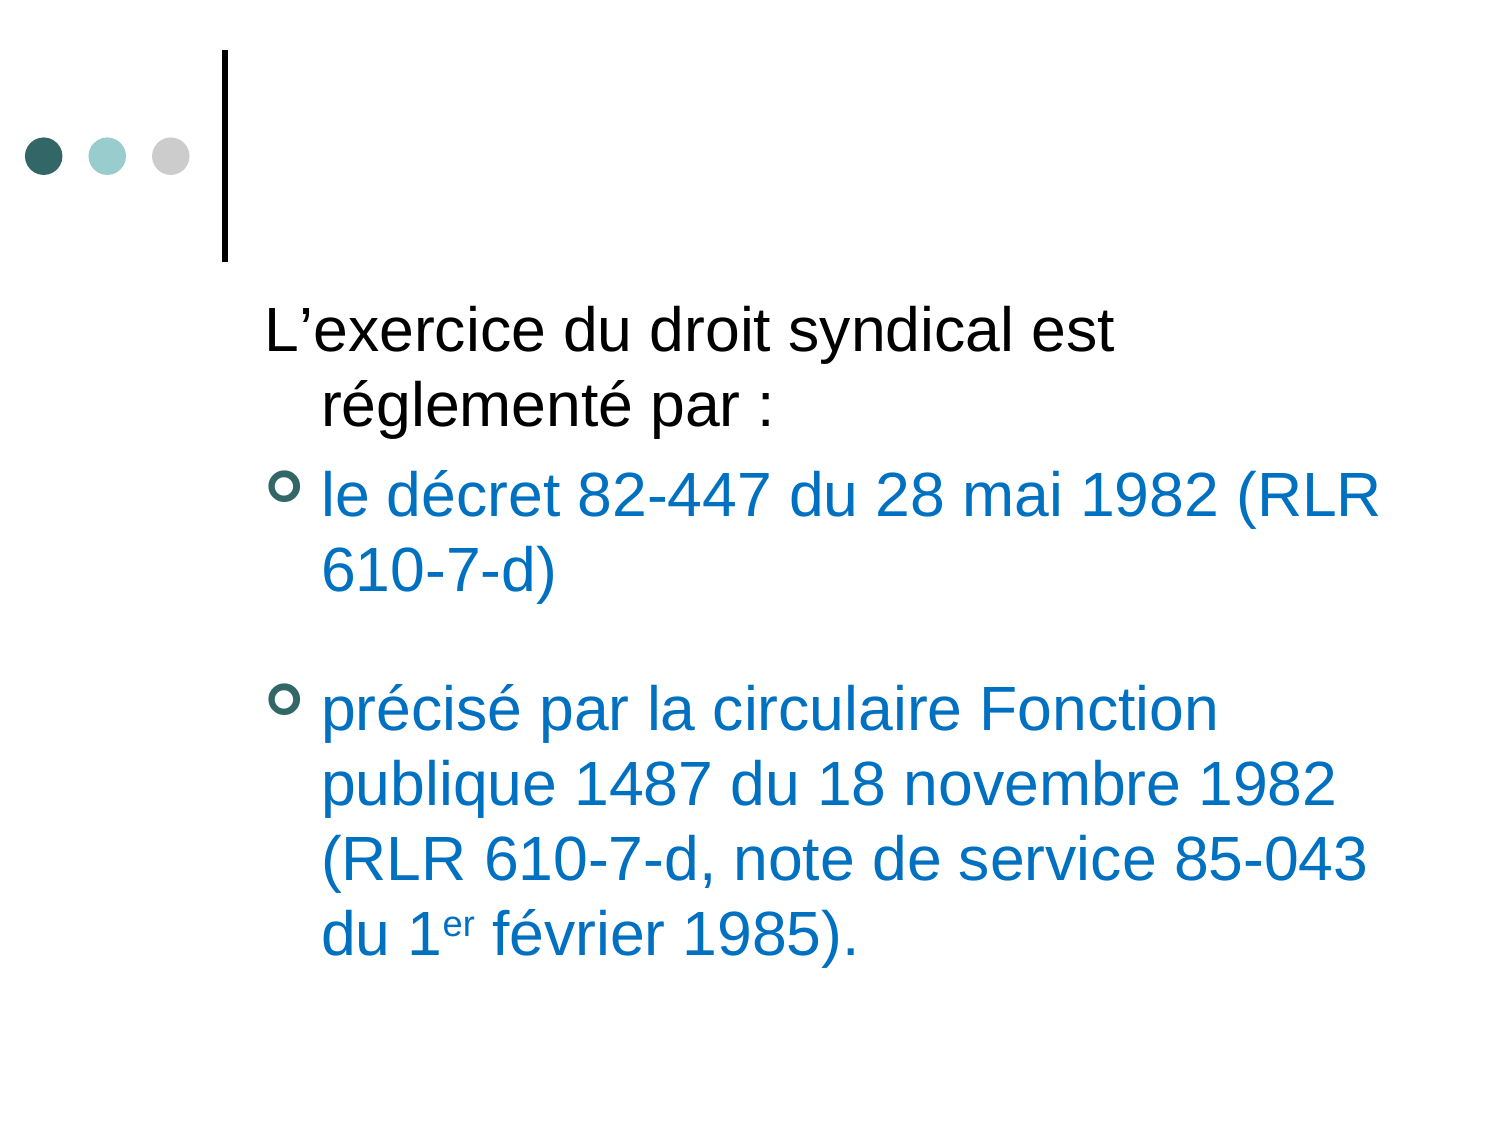

# L’exercice du droit syndical est réglementé par :
le décret 82-447 du 28 mai 1982 (RLR 610-7-d)
précisé par la circulaire Fonction publique 1487 du 18 novembre 1982 (RLR 610-7-d, note de service 85-043 du 1er février 1985).